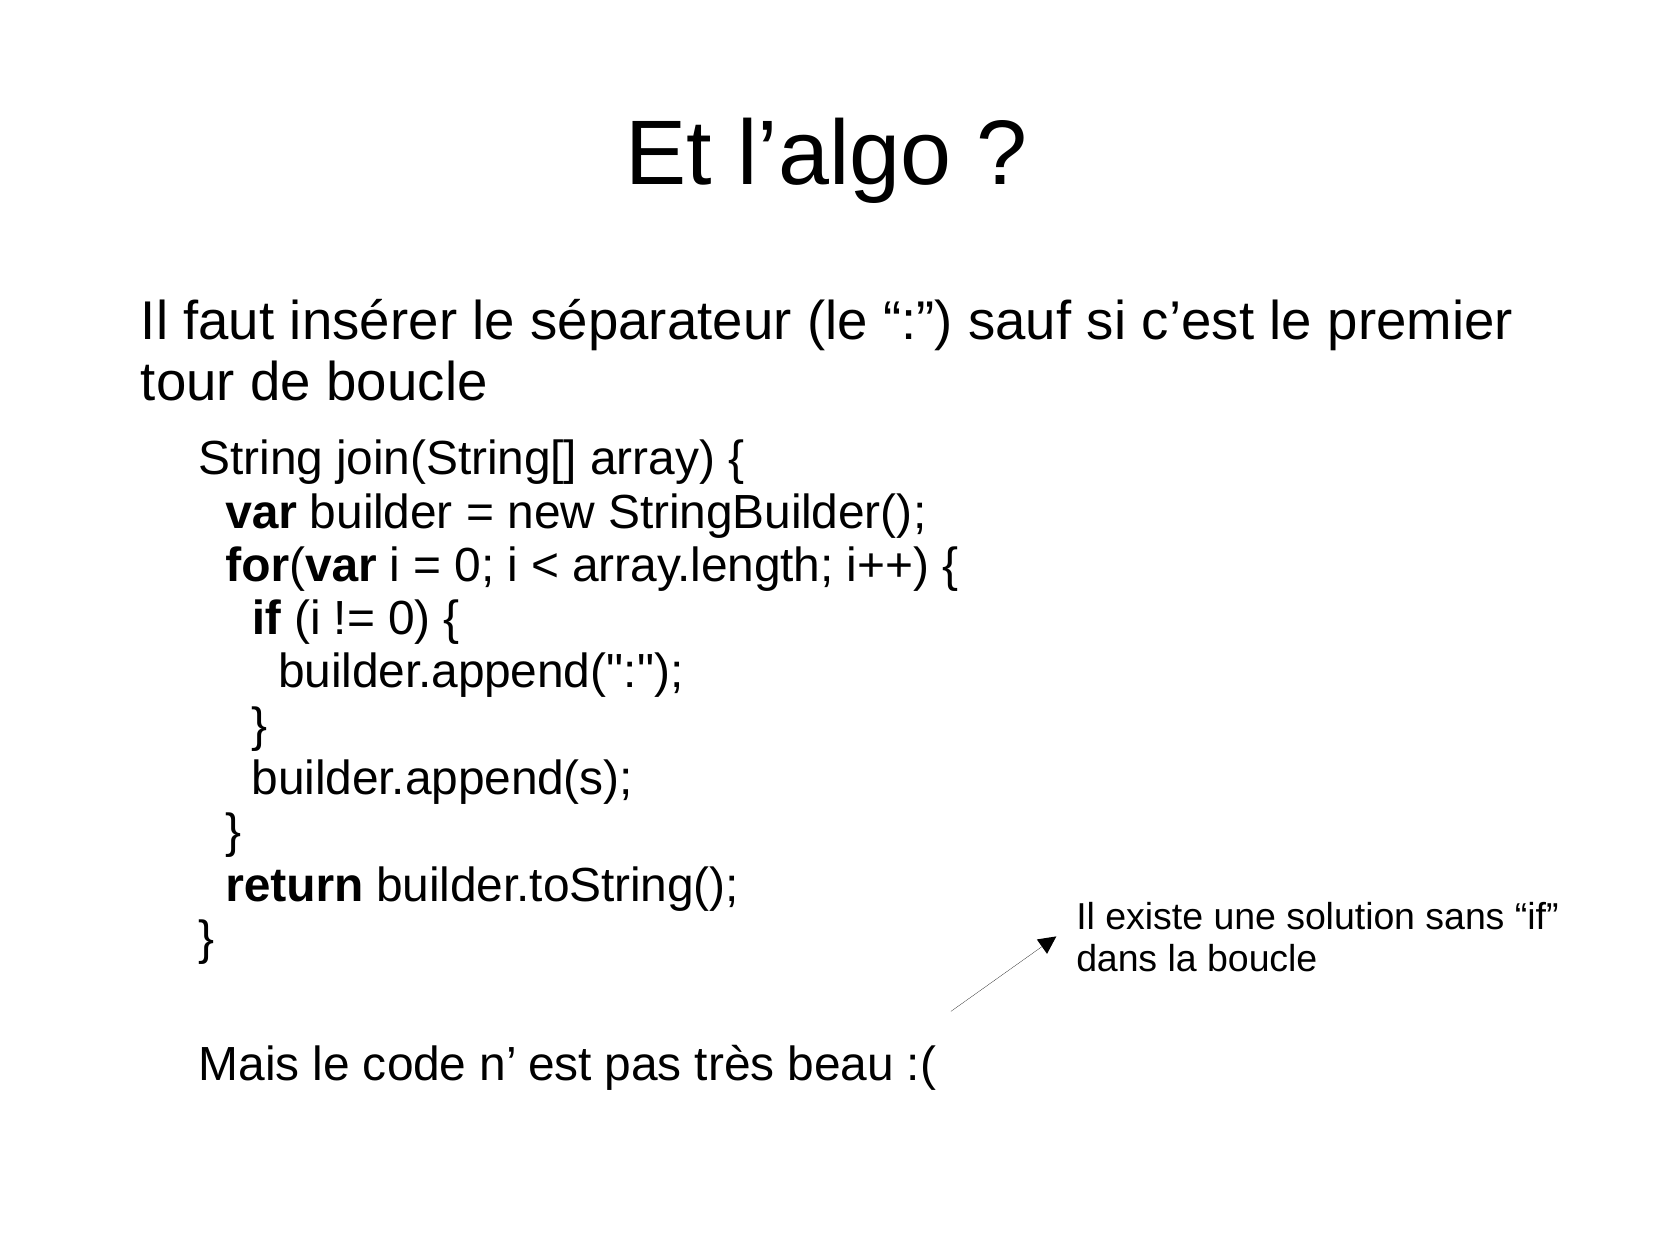

# Et l’algo ?
Il faut insérer le séparateur (le “:”) sauf si c’est le premier tour de boucle
String join(String[] array) {
 var builder = new StringBuilder();
 for(var i = 0; i < array.length; i++) {
 if (i != 0) {
 builder.append(":");
 }
 builder.append(s);
 }
 return builder.toString();
}
Mais le code n’ est pas très beau :(
Il existe une solution sans “if”
dans la boucle